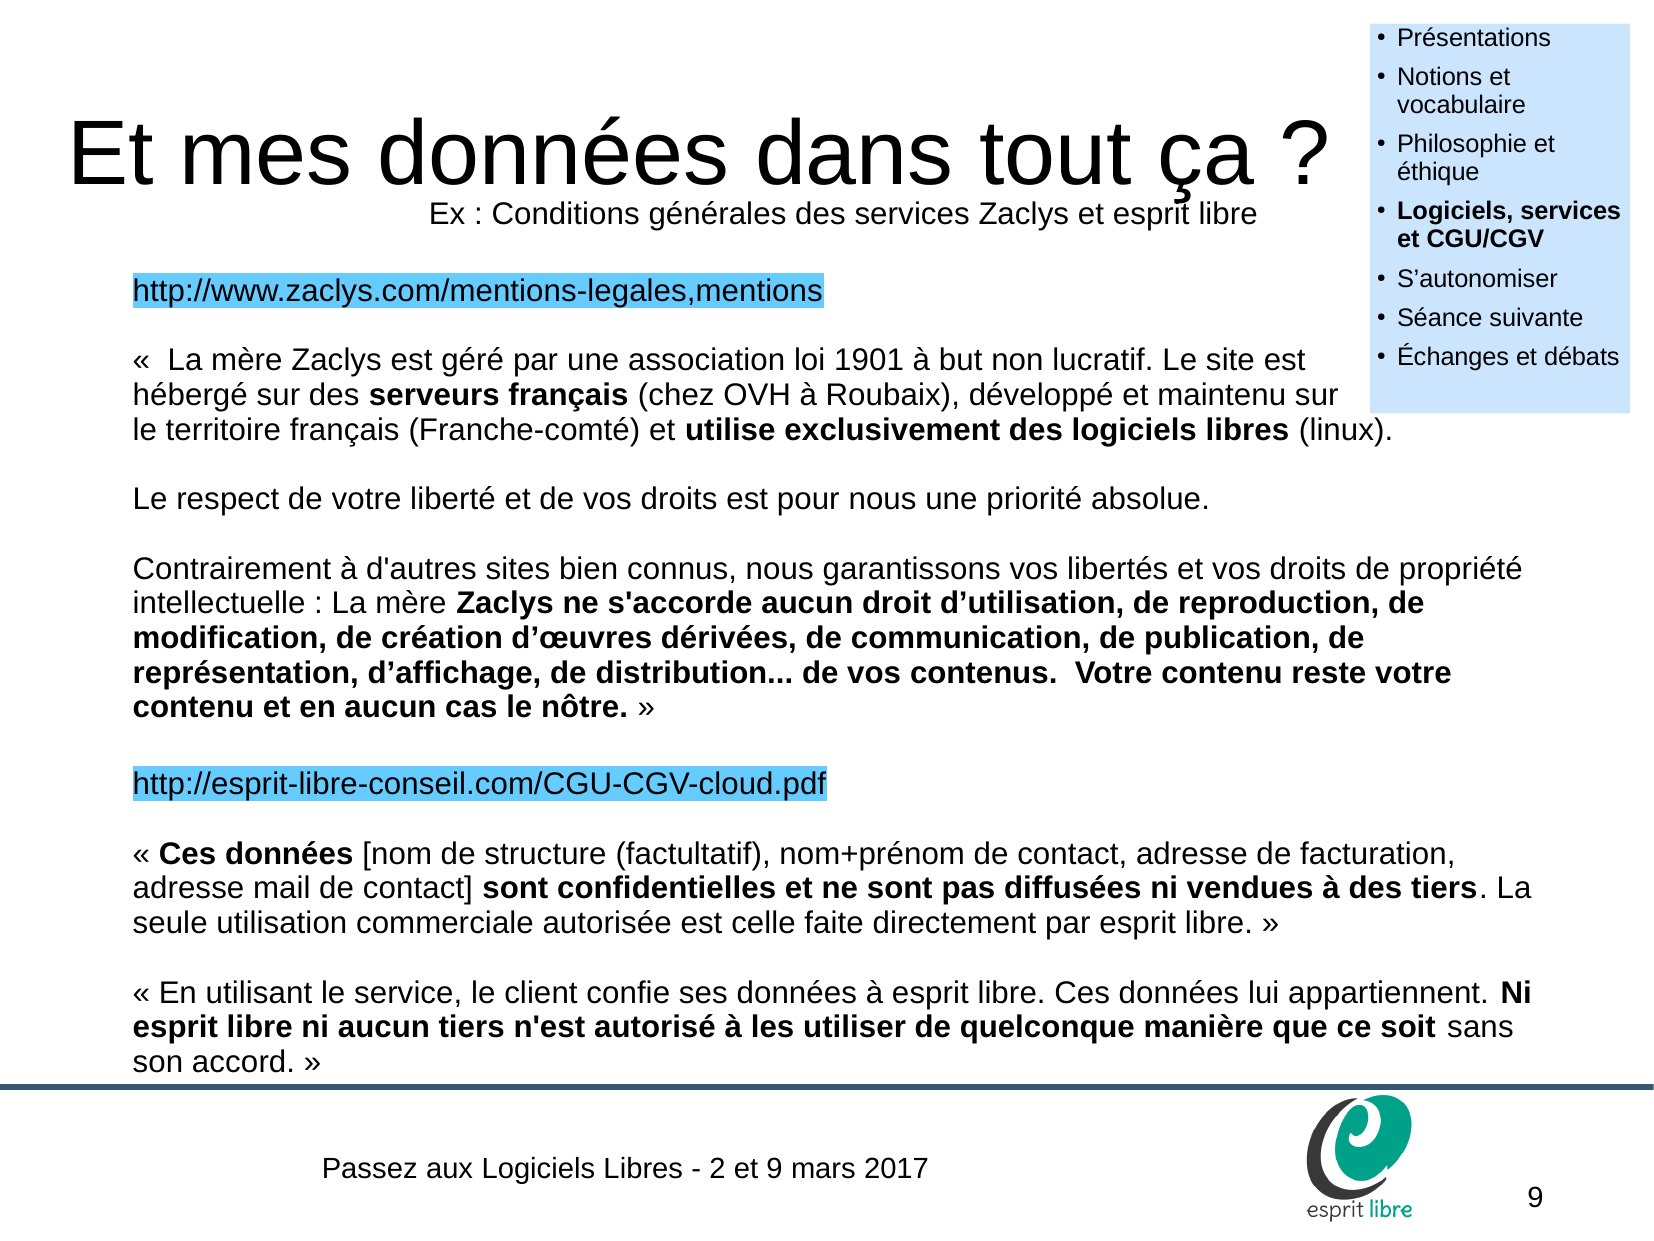

Présentations
Notions et vocabulaire
Philosophie et éthique
Logiciels, services et CGU/CGV
S’autonomiser
Séance suivante
Échanges et débats
# Et mes données dans tout ça ?
Ex : Conditions générales des services Zaclys et esprit libre
http://www.zaclys.com/mentions-legales,mentions
«  La mère Zaclys est géré par une association loi 1901 à but non lucratif. Le site est
hébergé sur des serveurs français (chez OVH à Roubaix), développé et maintenu sur
le territoire français (Franche-comté) et utilise exclusivement des logiciels libres (linux).
Le respect de votre liberté et de vos droits est pour nous une priorité absolue.
Contrairement à d'autres sites bien connus, nous garantissons vos libertés et vos droits de propriété intellectuelle : La mère Zaclys ne s'accorde aucun droit d’utilisation, de reproduction, de modification, de création d’œuvres dérivées, de communication, de publication, de représentation, d’affichage, de distribution... de vos contenus. Votre contenu reste votre contenu et en aucun cas le nôtre. »
http://esprit-libre-conseil.com/CGU-CGV-cloud.pdf
« Ces données [nom de structure (factultatif), nom+prénom de contact, adresse de facturation, adresse mail de contact] sont confidentielles et ne sont pas diffusées ni vendues à des tiers. La seule utilisation commerciale autorisée est celle faite directement par esprit libre. »
« En utilisant le service, le client confie ses données à esprit libre. Ces données lui appartiennent. Ni esprit libre ni aucun tiers n'est autorisé à les utiliser de quelconque manière que ce soit sans son accord. »
Passez aux Logiciels Libres - 2 et 9 mars 2017